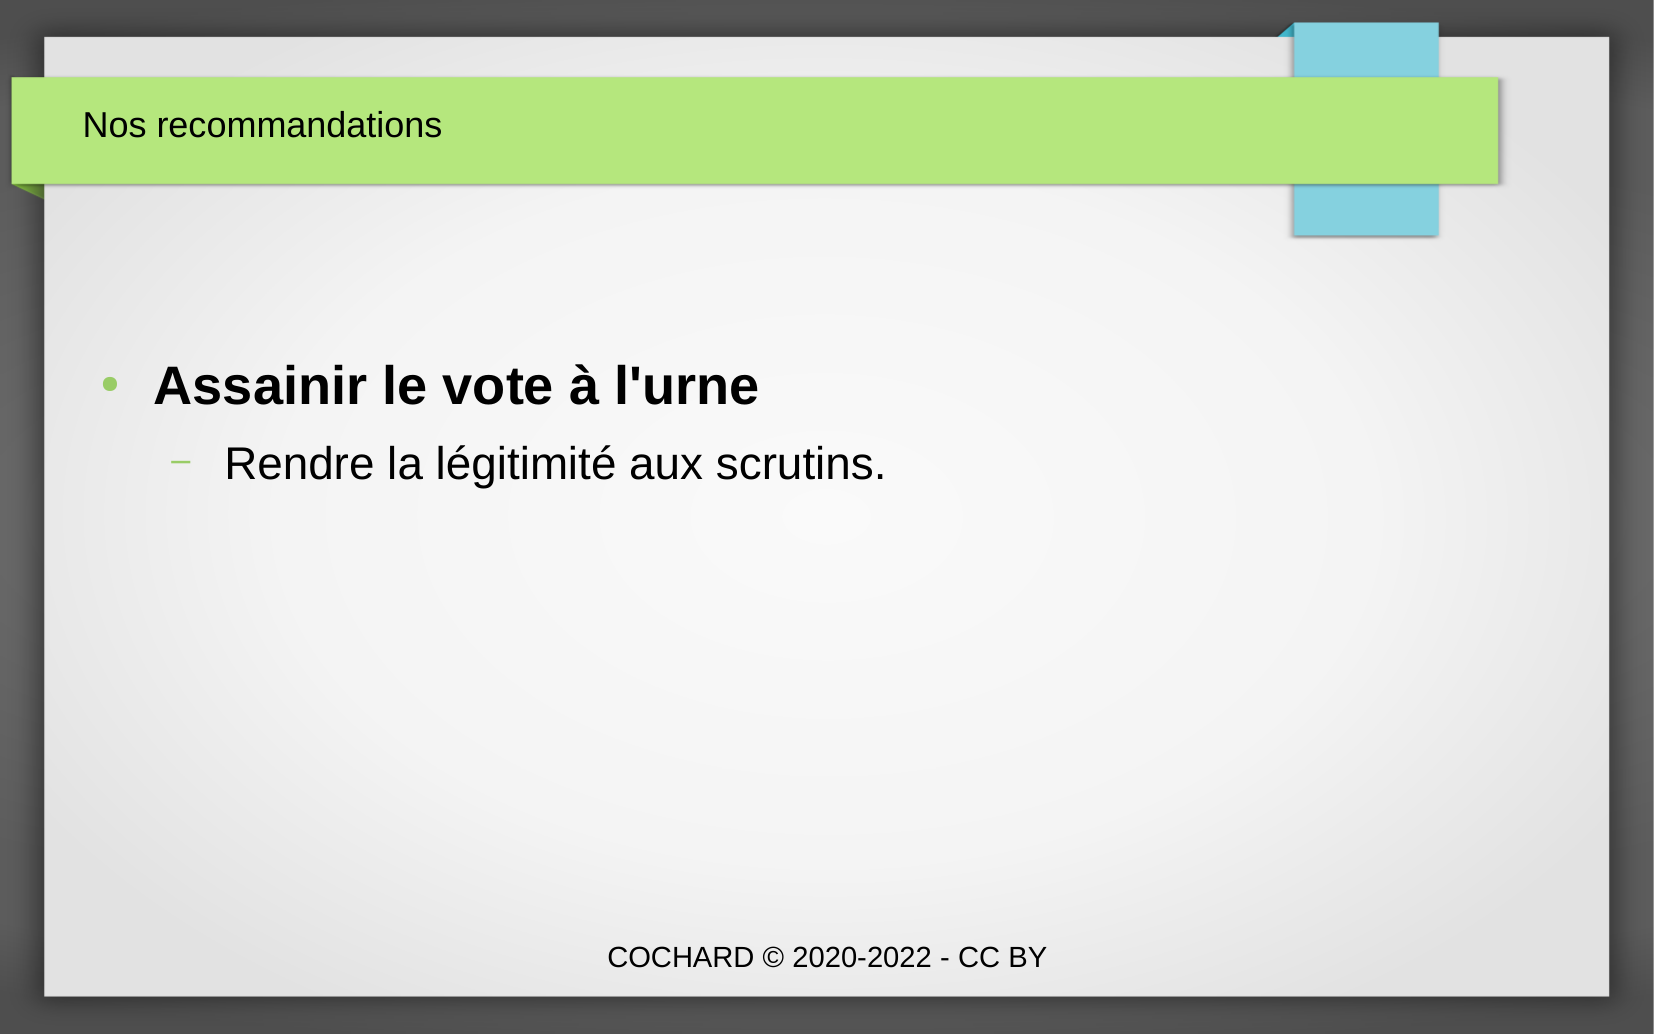

# Nos recommandations
Assainir le vote à l'urne
Rendre la légitimité aux scrutins.
COCHARD © 2020-2022 - CC BY